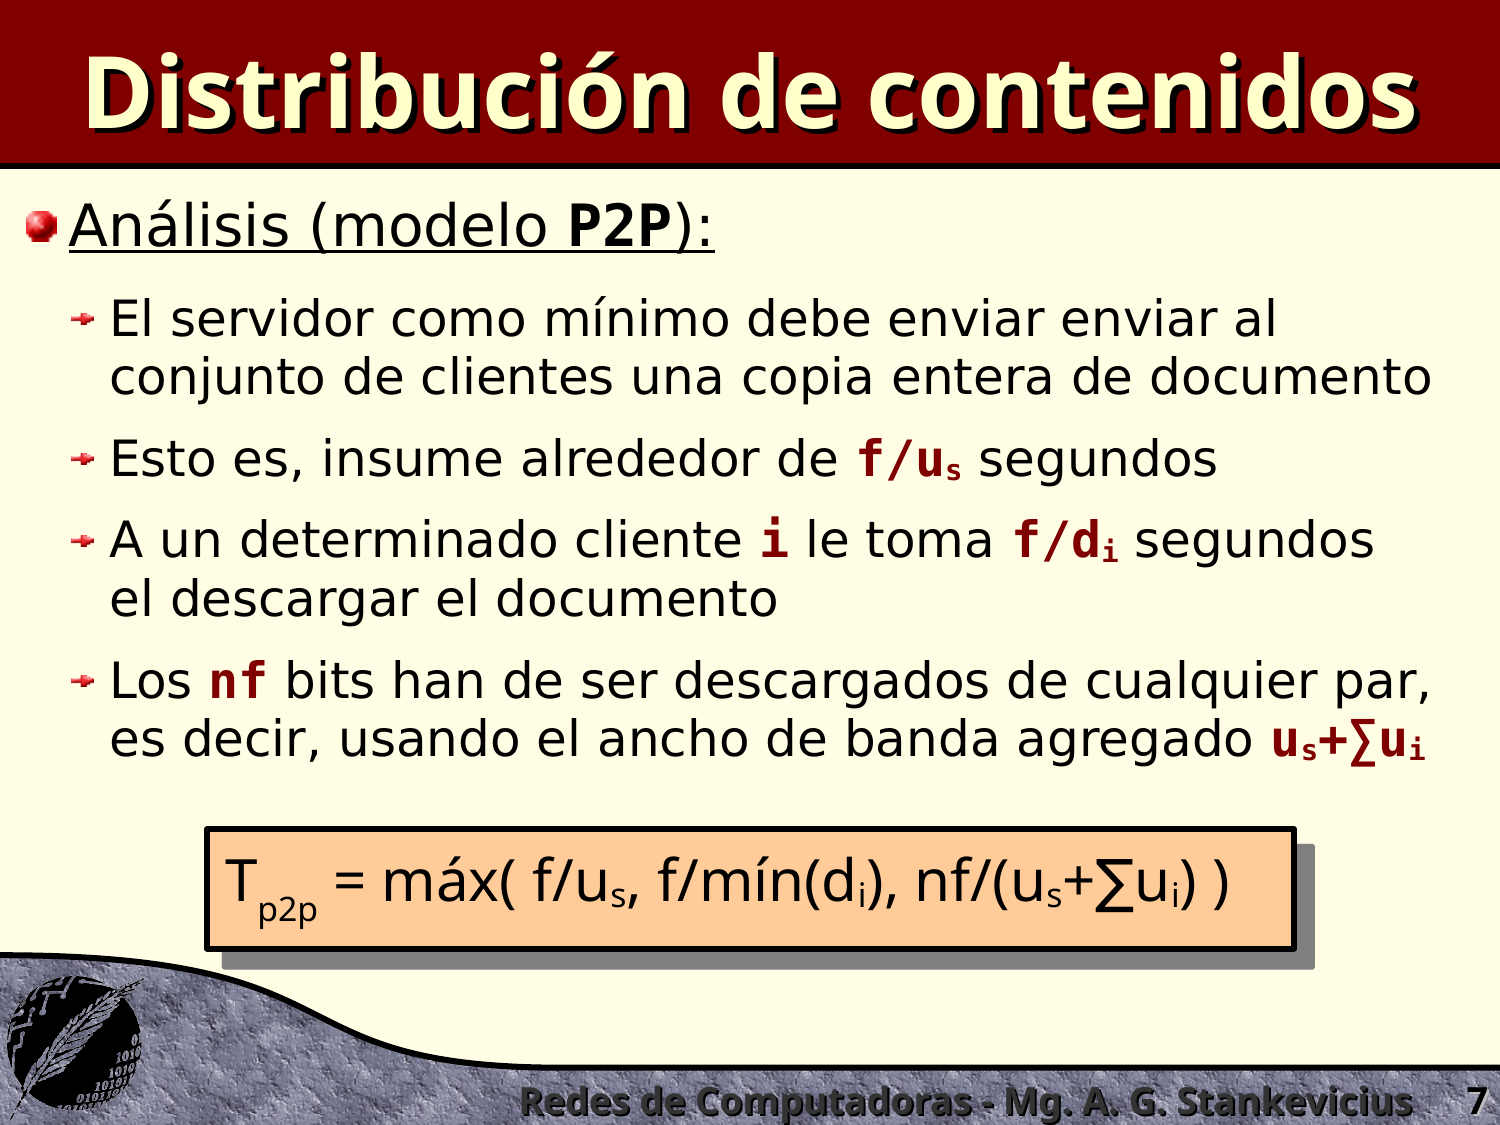

# Distribución de contenidos
Análisis (modelo P2P):
El servidor como mínimo debe enviar enviar al conjunto de clientes una copia entera de documento
Esto es, insume alrededor de f/us segundos
A un determinado cliente i le toma f/di segundos
el descargar el documento
Los nf bits han de ser descargados de cualquier par, es decir, usando el ancho de banda agregado us+∑ui
Tp2p = máx( f/us, f/mín(di), nf/(us+∑ui) )
7